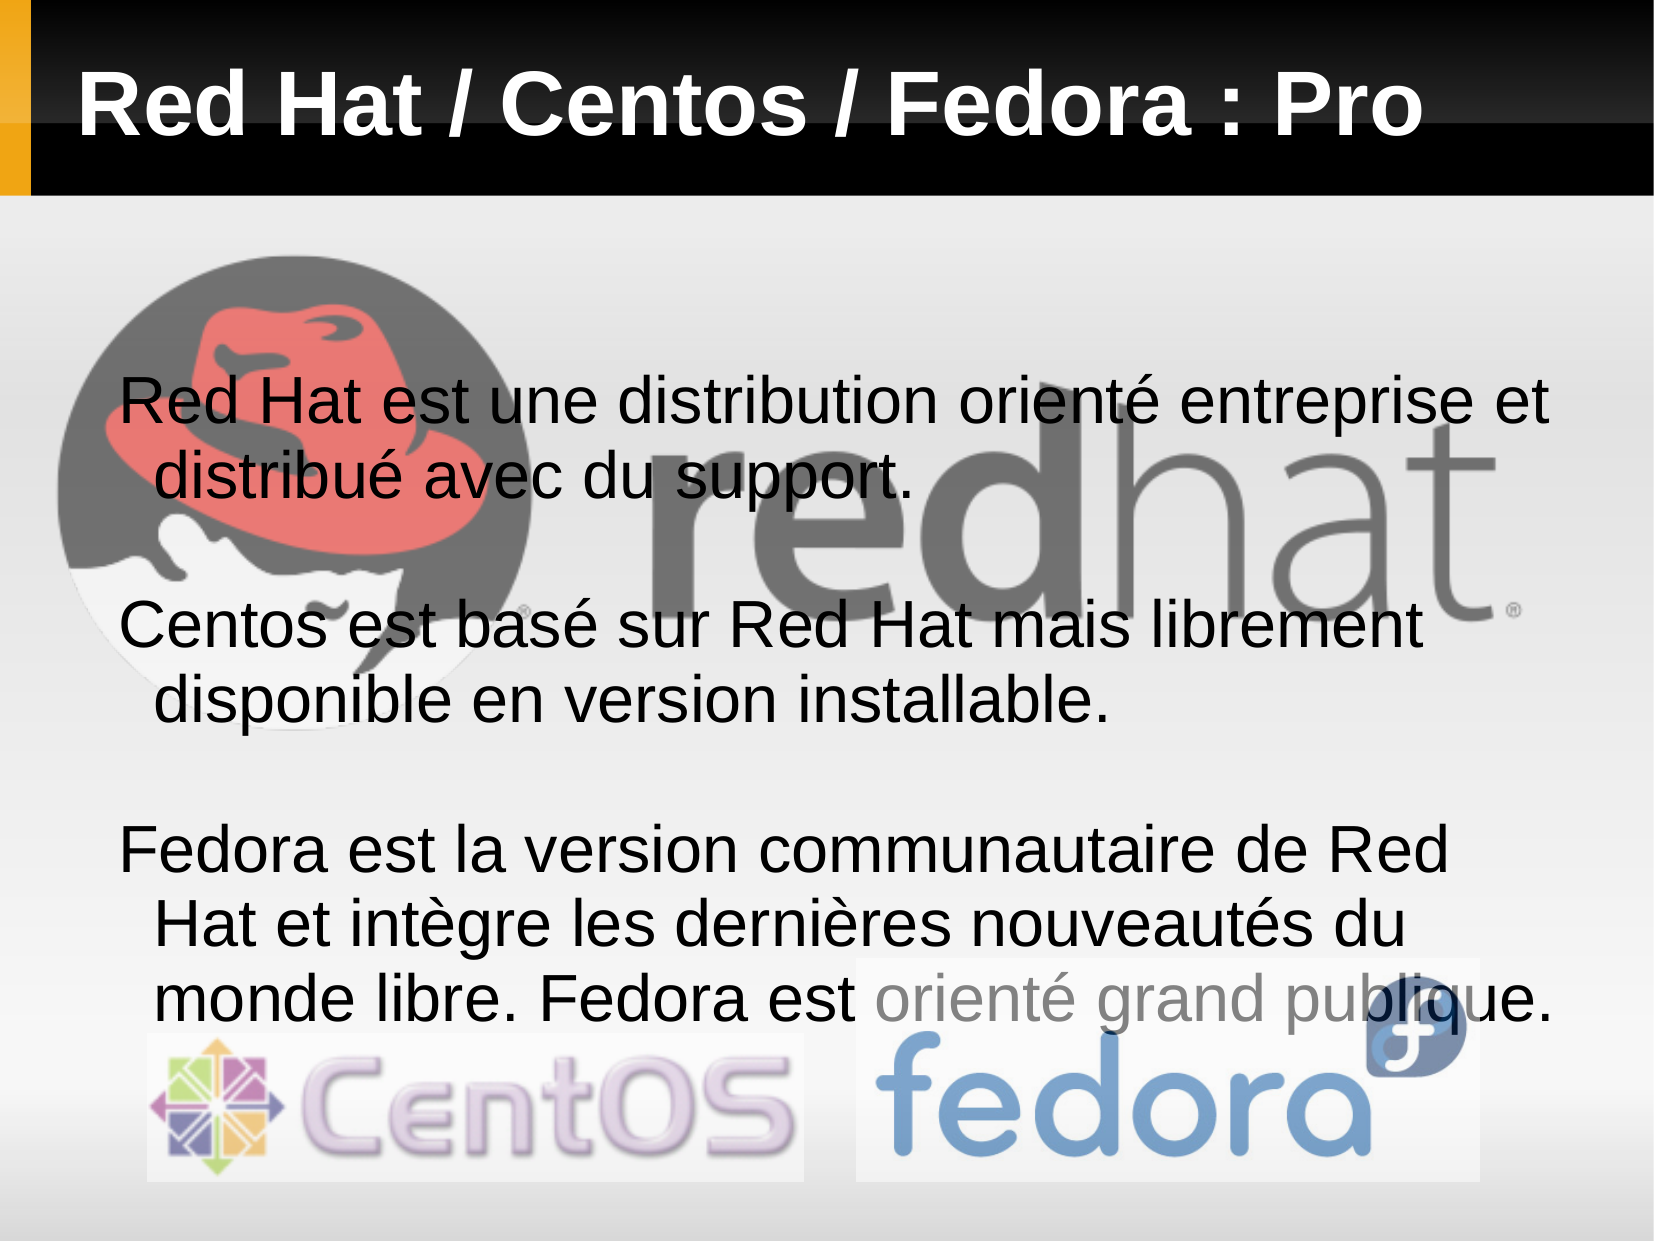

# Red Hat / Centos / Fedora : Pro
Red Hat est une distribution orienté entreprise et distribué avec du support.
Centos est basé sur Red Hat mais librement disponible en version installable.
Fedora est la version communautaire de Red Hat et intègre les dernières nouveautés du monde libre. Fedora est orienté grand publique.